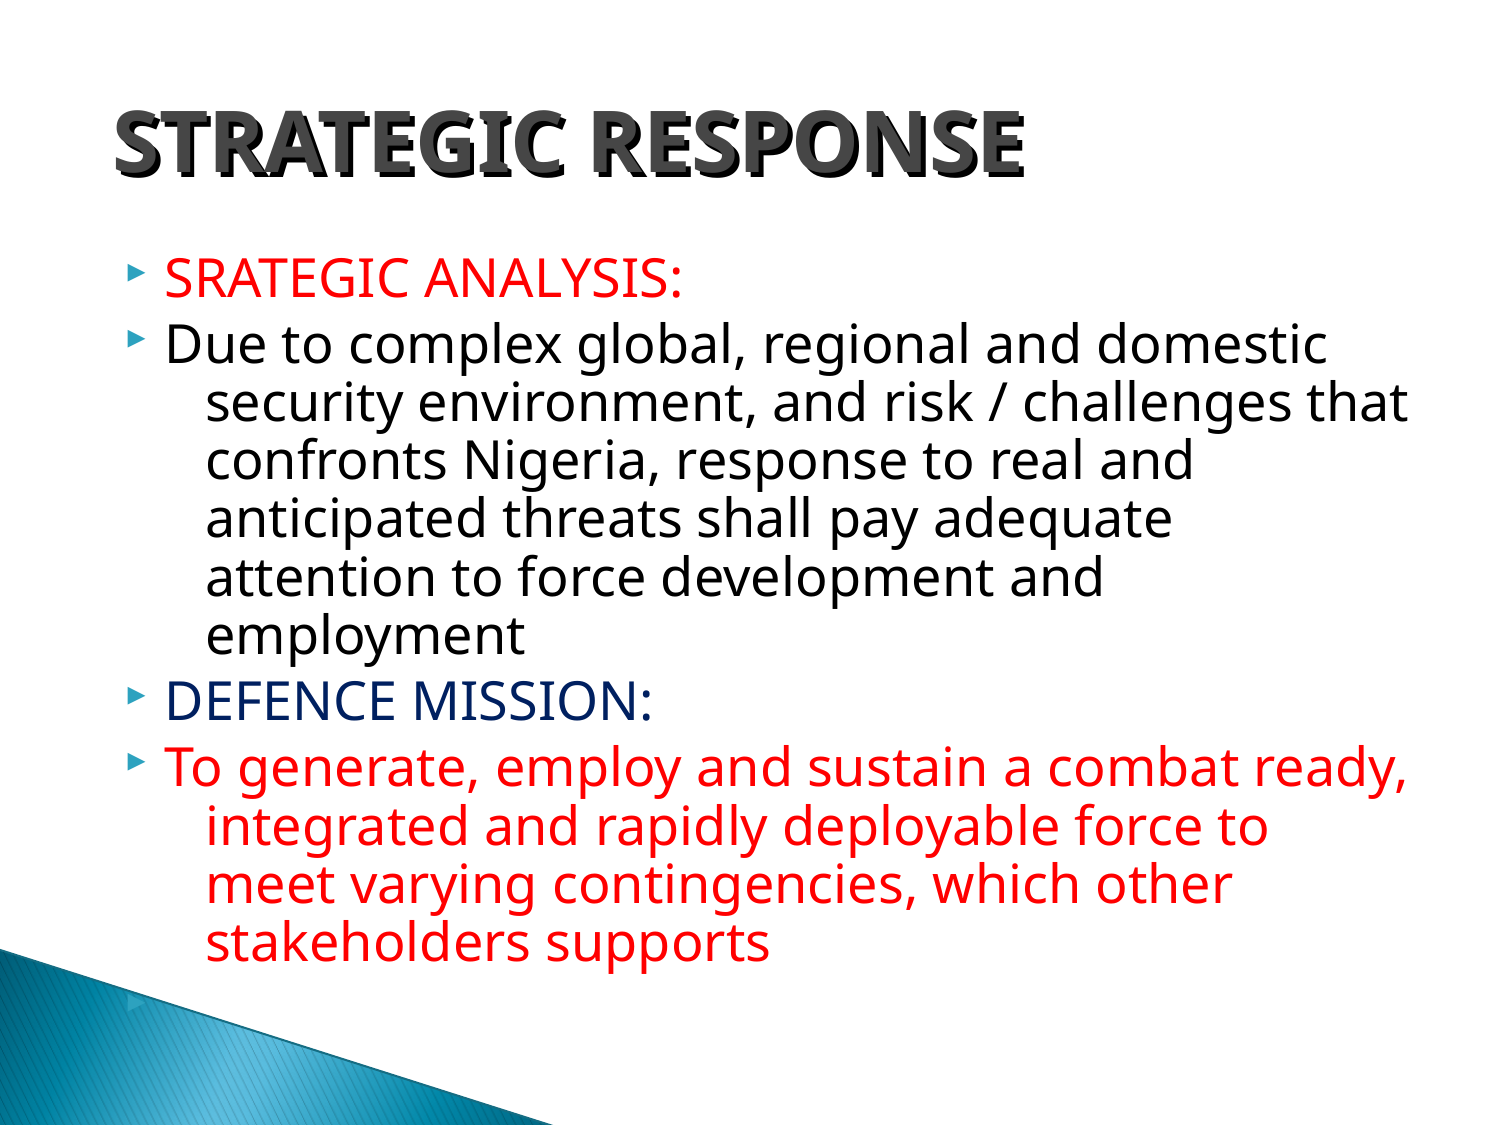

STRATEGIC RESPONSE
# SRATEGIC ANALYSIS:
Due to complex global, regional and domestic security environment, and risk / challenges that confronts Nigeria, response to real and anticipated threats shall pay adequate attention to force development and employment
DEFENCE MISSION:
To generate, employ and sustain a combat ready, integrated and rapidly deployable force to meet varying contingencies, which other stakeholders supports